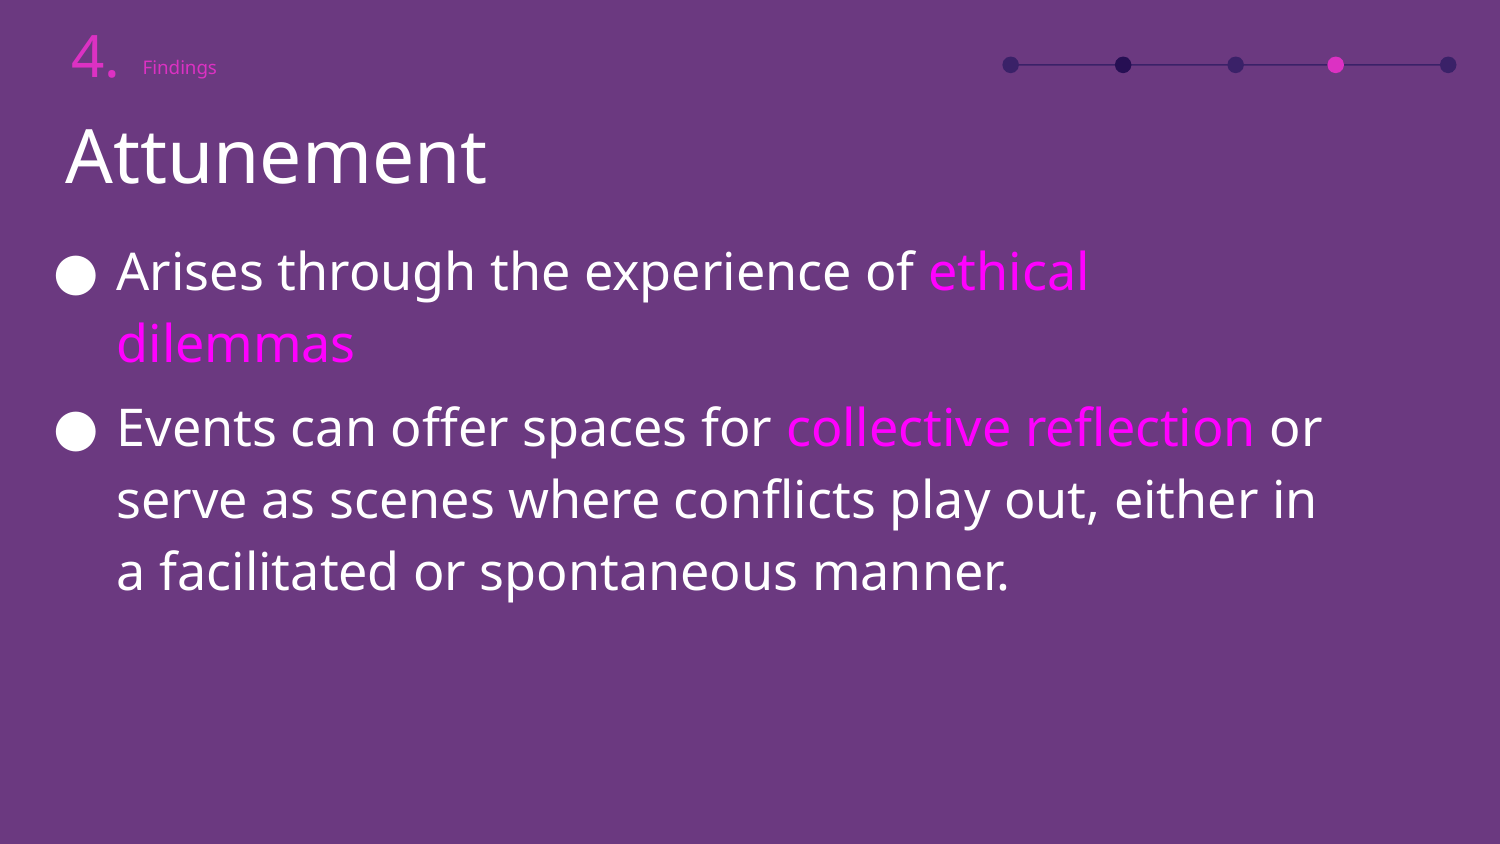

4.
Findings
Attunement
# Arises through the experience of ethical dilemmas
Events can offer spaces for collective reflection or serve as scenes where conflicts play out, either in a facilitated or spontaneous manner.